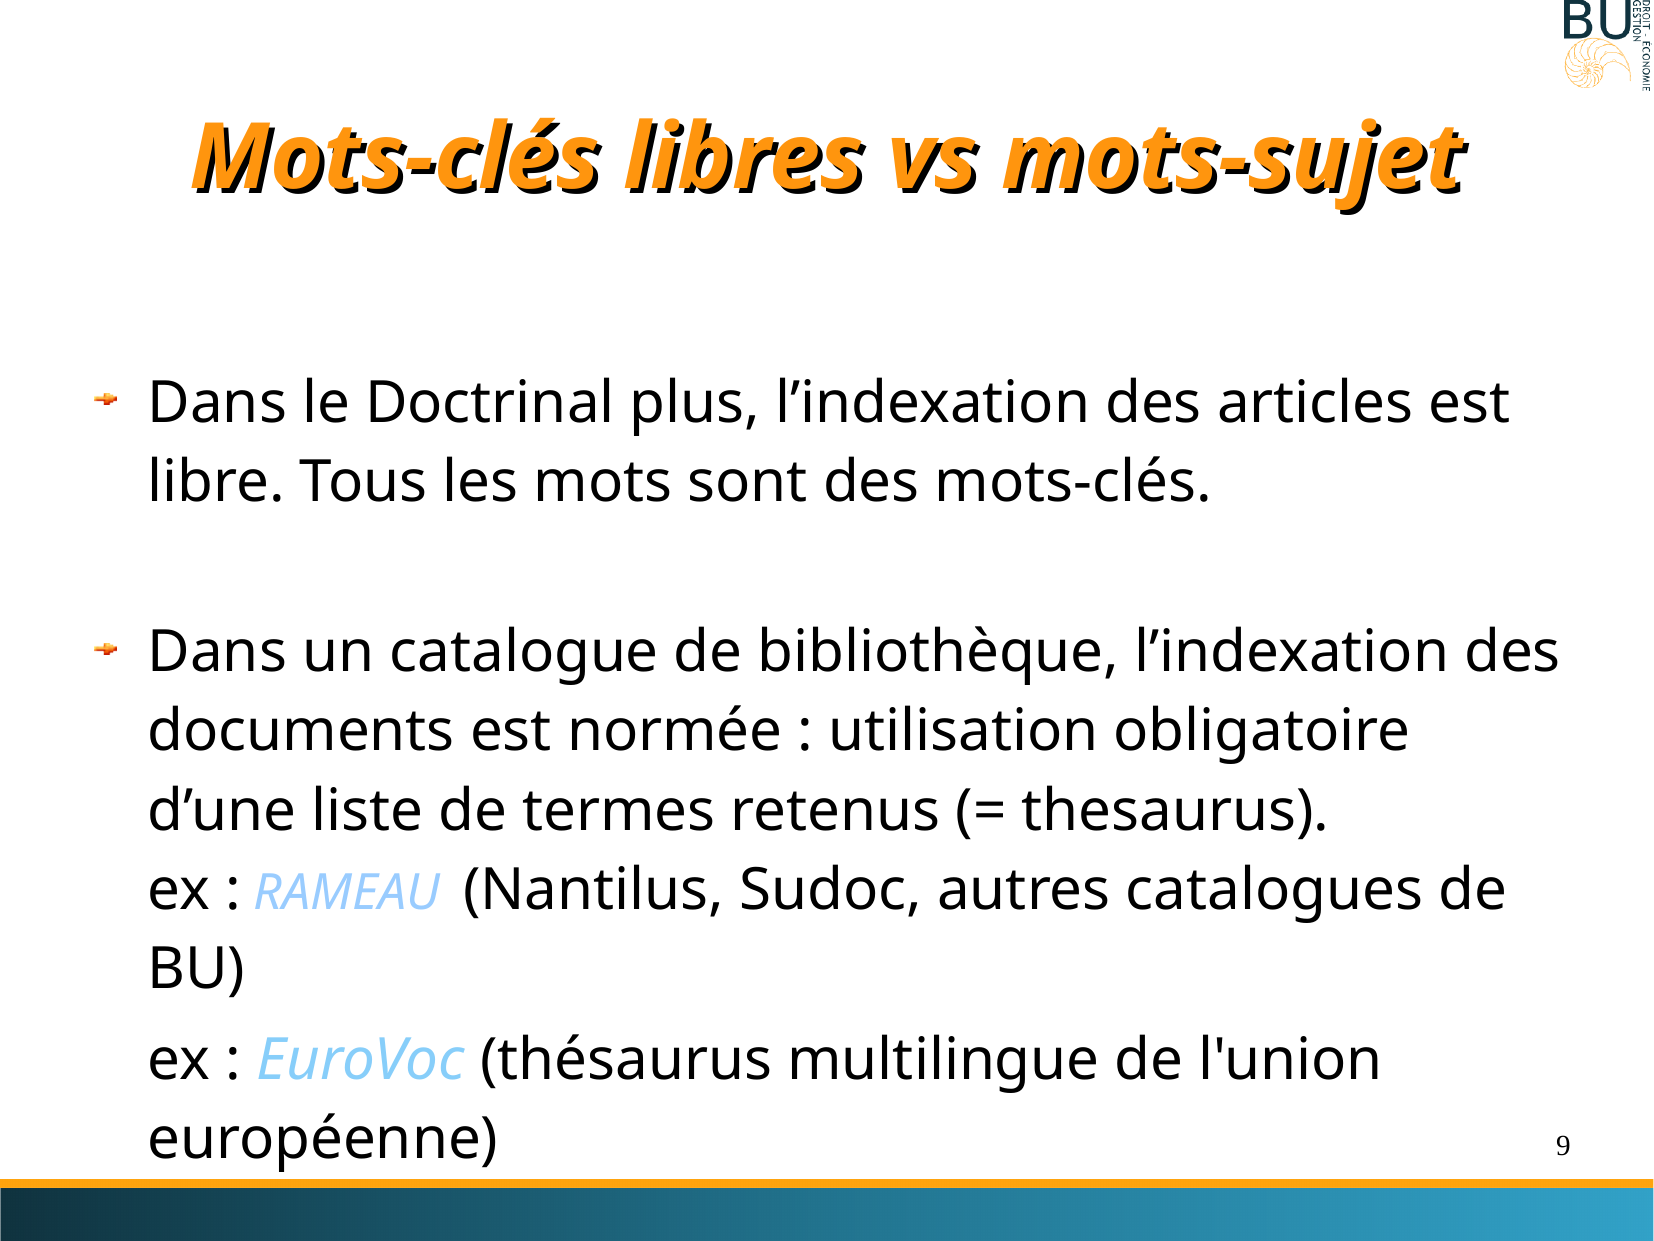

# Mots-clés libres vs mots-sujet
Dans le Doctrinal plus, l’indexation des articles est libre. Tous les mots sont des mots-clés.
Dans un catalogue de bibliothèque, l’indexation des documents est normée : utilisation obligatoire d’une liste de termes retenus (= thesaurus).
ex : RAMEAU (Nantilus, Sudoc, autres catalogues de BU)
ex : EuroVoc (thésaurus multilingue de l'union européenne)
9